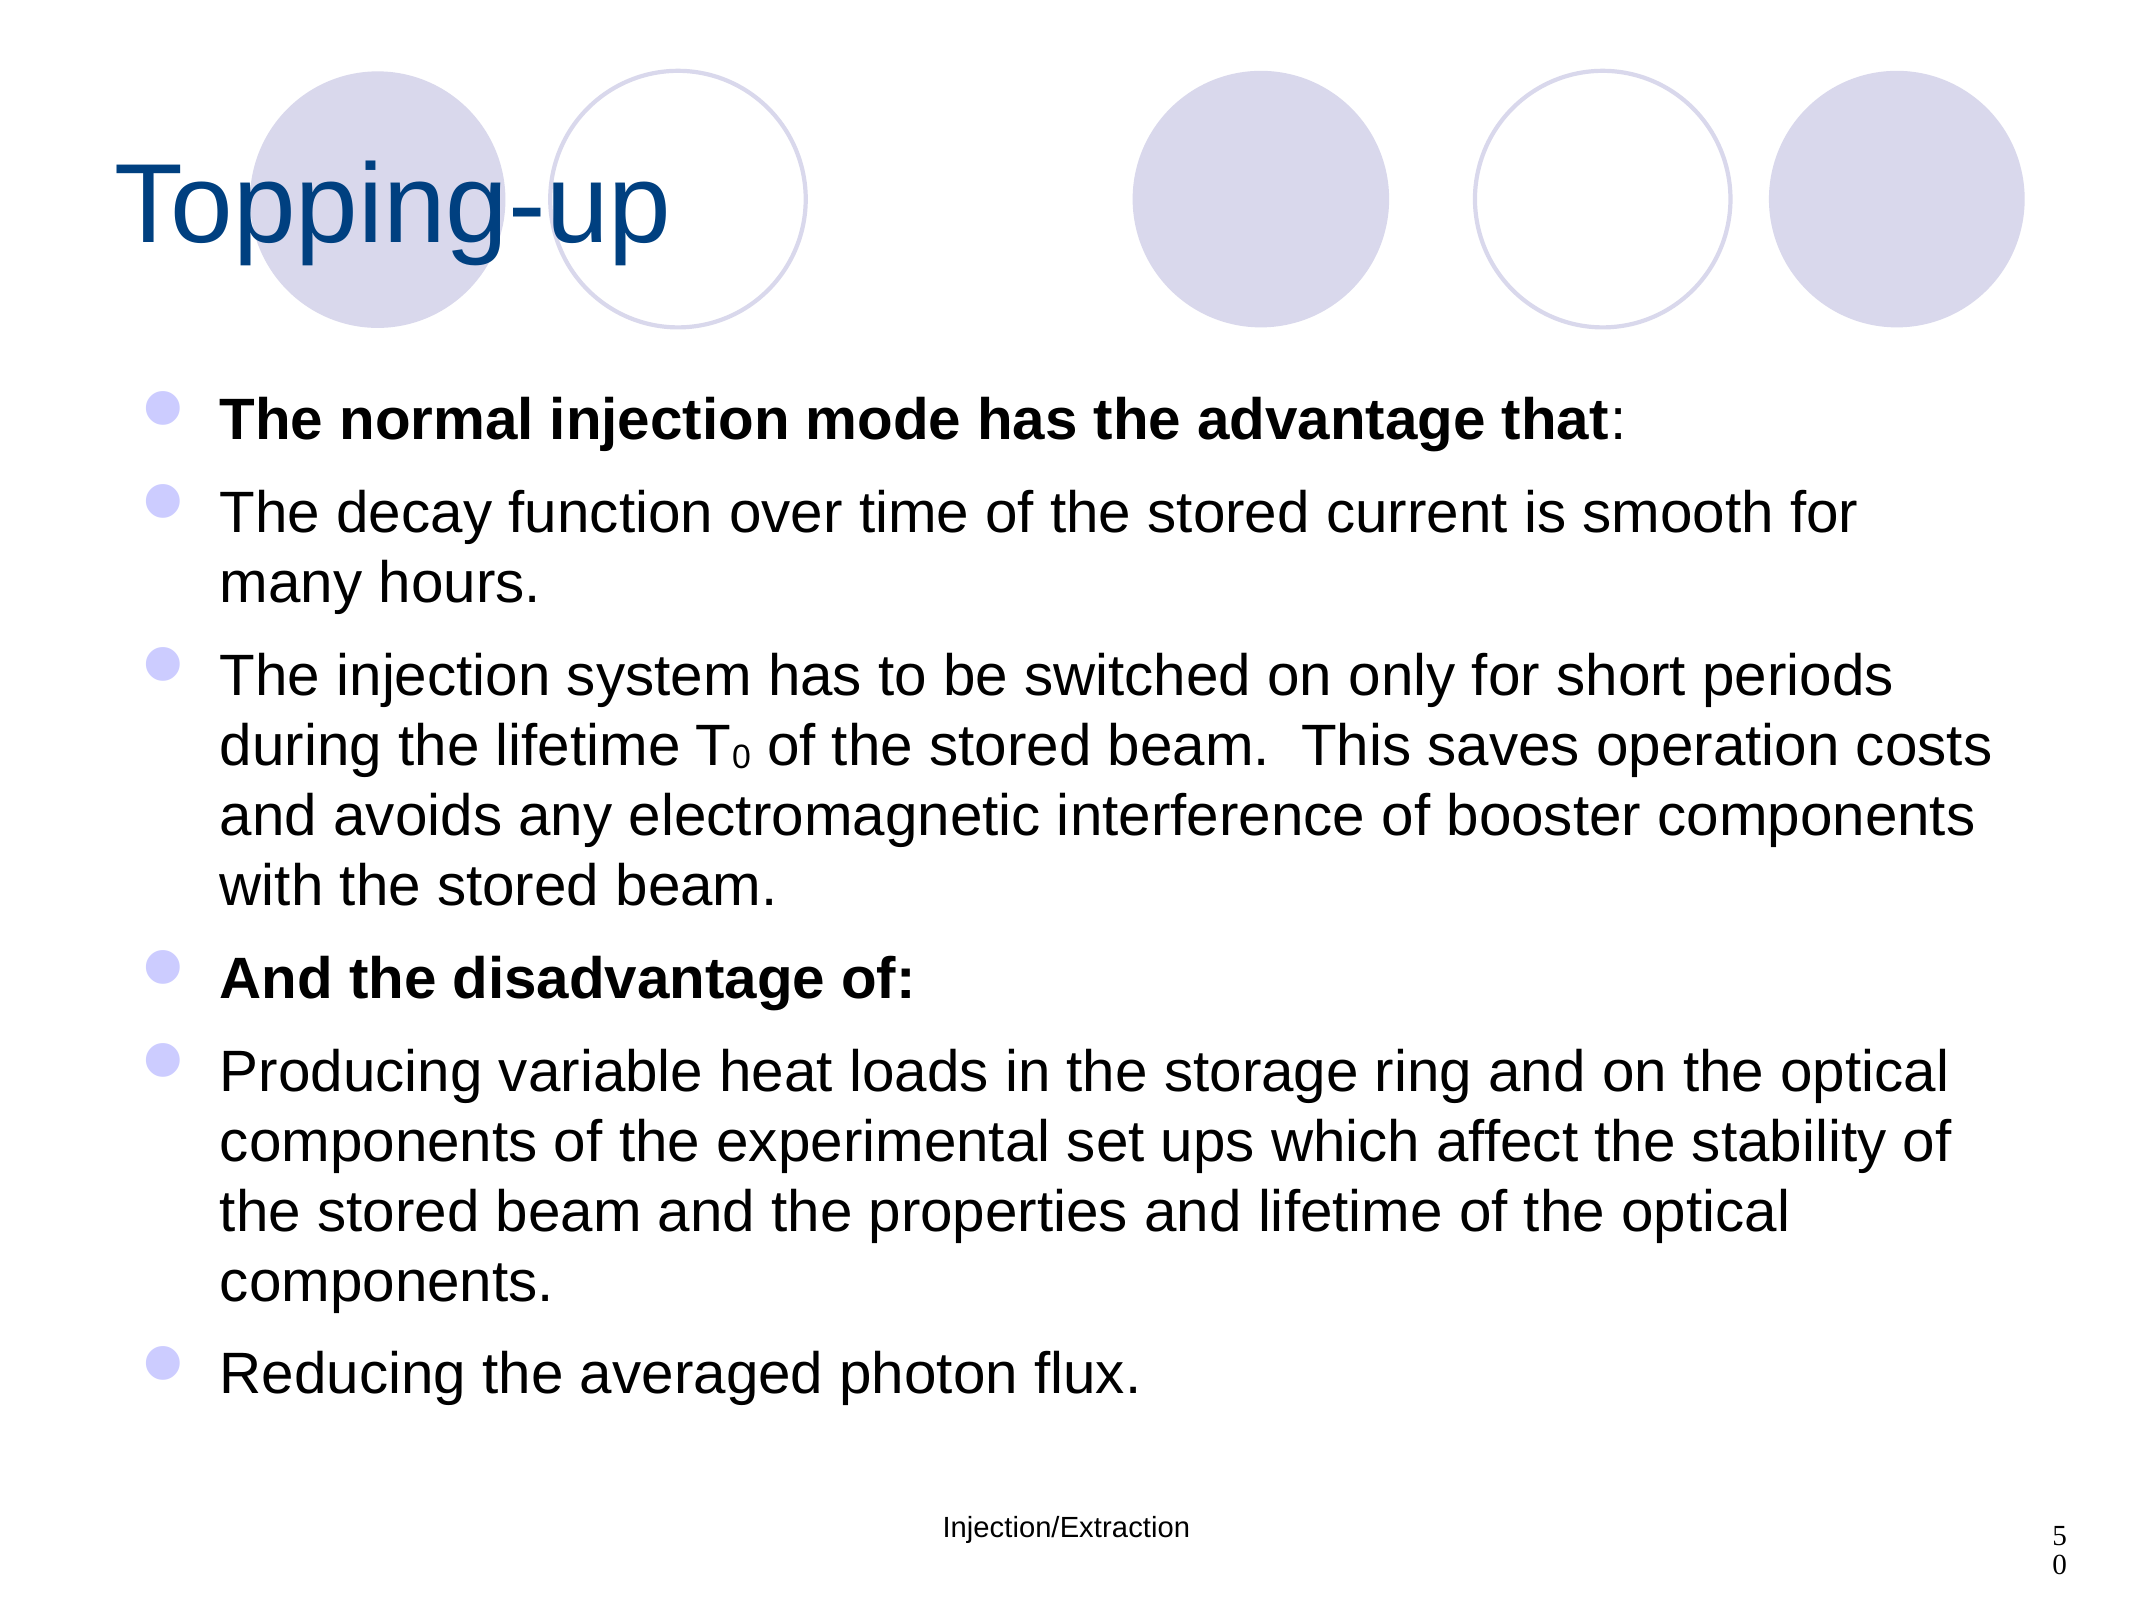

# Topping-up
The normal injection mode has the advantage that:
The decay function over time of the stored current is smooth for many hours.
The injection system has to be switched on only for short periods during the lifetime T0 of the stored beam. This saves operation costs and avoids any electromagnetic interference of booster components with the stored beam.
And the disadvantage of:
Producing variable heat loads in the storage ring and on the optical components of the experimental set ups which affect the stability of the stored beam and the properties and lifetime of the optical components.
Reducing the averaged photon flux.
50